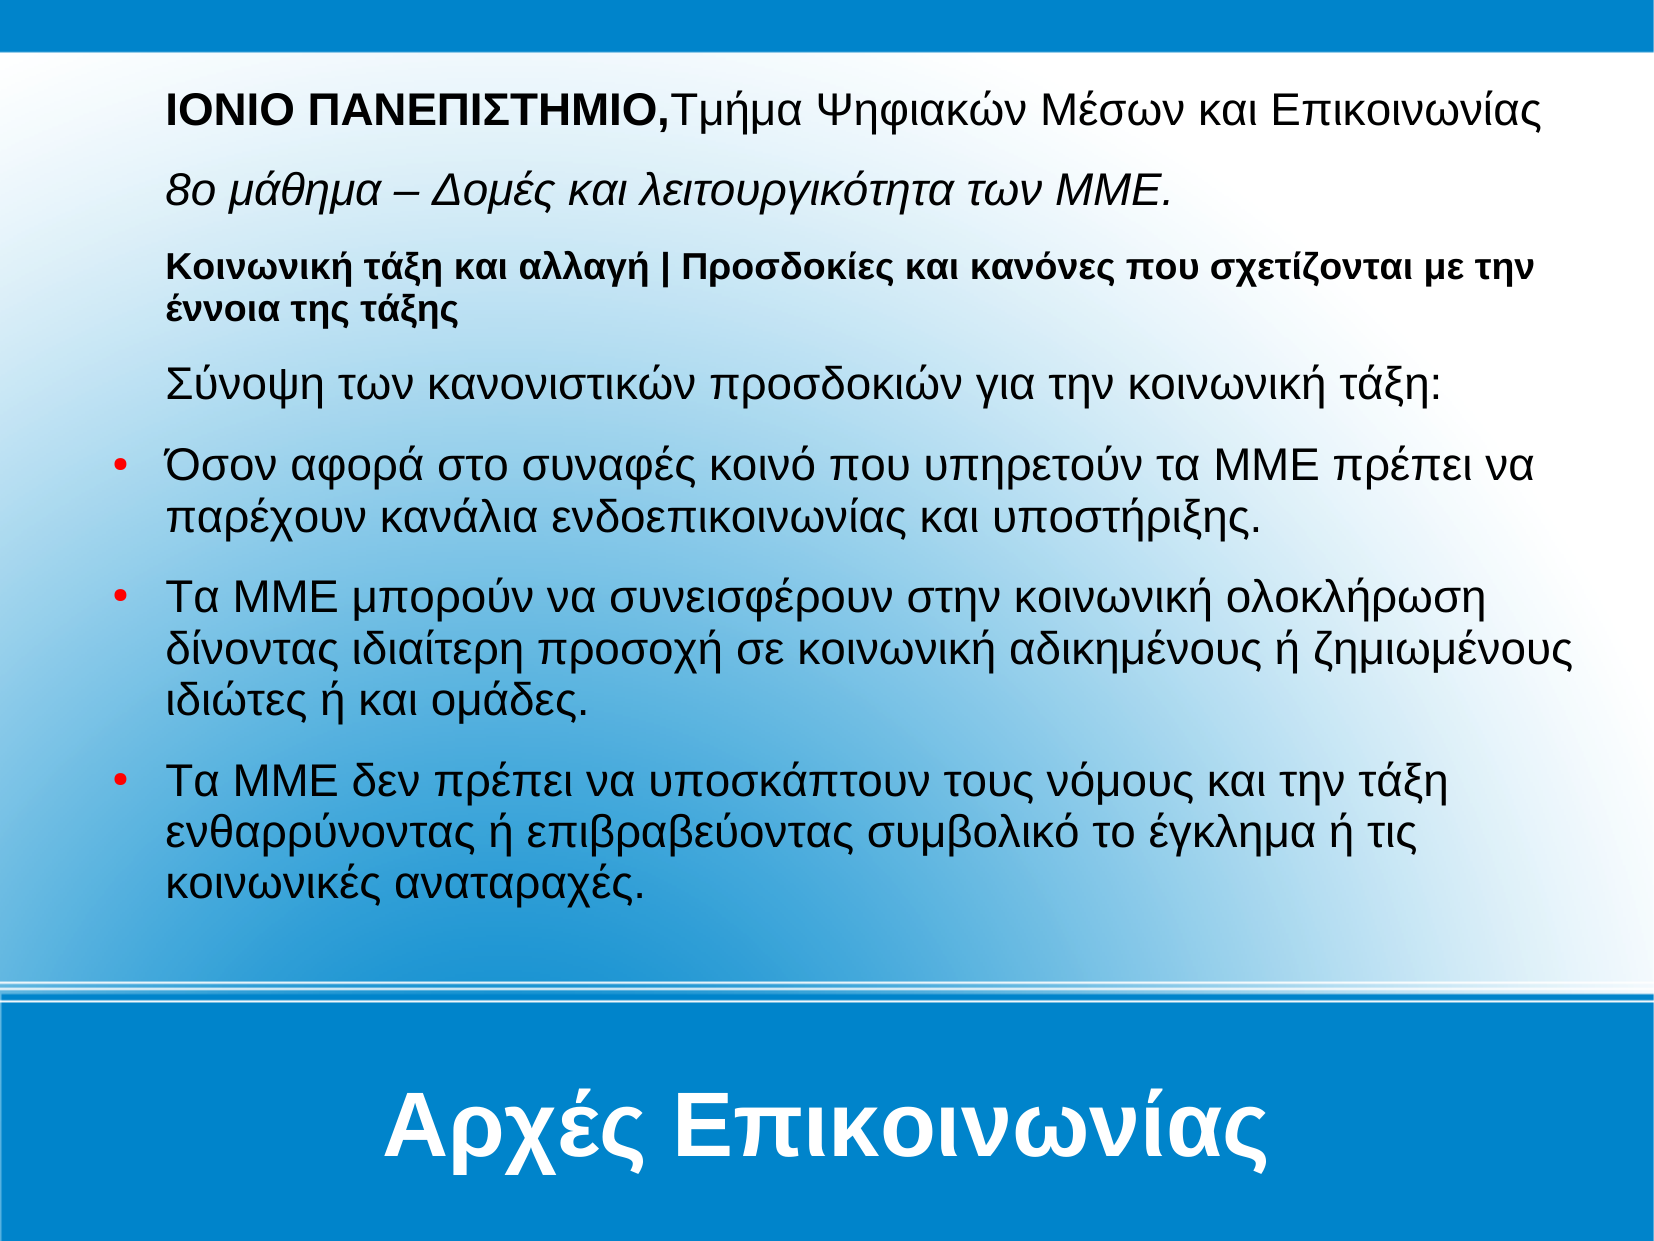

ΙΟΝΙΟ ΠΑΝΕΠΙΣΤΗΜΙΟ,Τμήμα Ψηφιακών Μέσων και Επικοινωνίας
8ο μάθημα – Δομές και λειτουργικότητα των ΜΜΕ.
Κοινωνική τάξη και αλλαγή | Προσδοκίες και κανόνες που σχετίζονται με την έννοια της τάξης
Σύνοψη των κανονιστικών προσδοκιών για την κοινωνική τάξη:
Όσον αφορά στο συναφές κοινό που υπηρετούν τα ΜΜΕ πρέπει να παρέχουν κανάλια ενδοεπικοινωνίας και υποστήριξης.
Τα ΜΜΕ μπορούν να συνεισφέρουν στην κοινωνική ολοκλήρωση δίνοντας ιδιαίτερη προσοχή σε κοινωνική αδικημένους ή ζημιωμένους ιδιώτες ή και ομάδες.
Τα ΜΜΕ δεν πρέπει να υποσκάπτουν τους νόμους και την τάξη ενθαρρύνοντας ή επιβραβεύοντας συμβολικό το έγκλημα ή τις κοινωνικές αναταραχές.
# Αρχές Επικοινωνίας